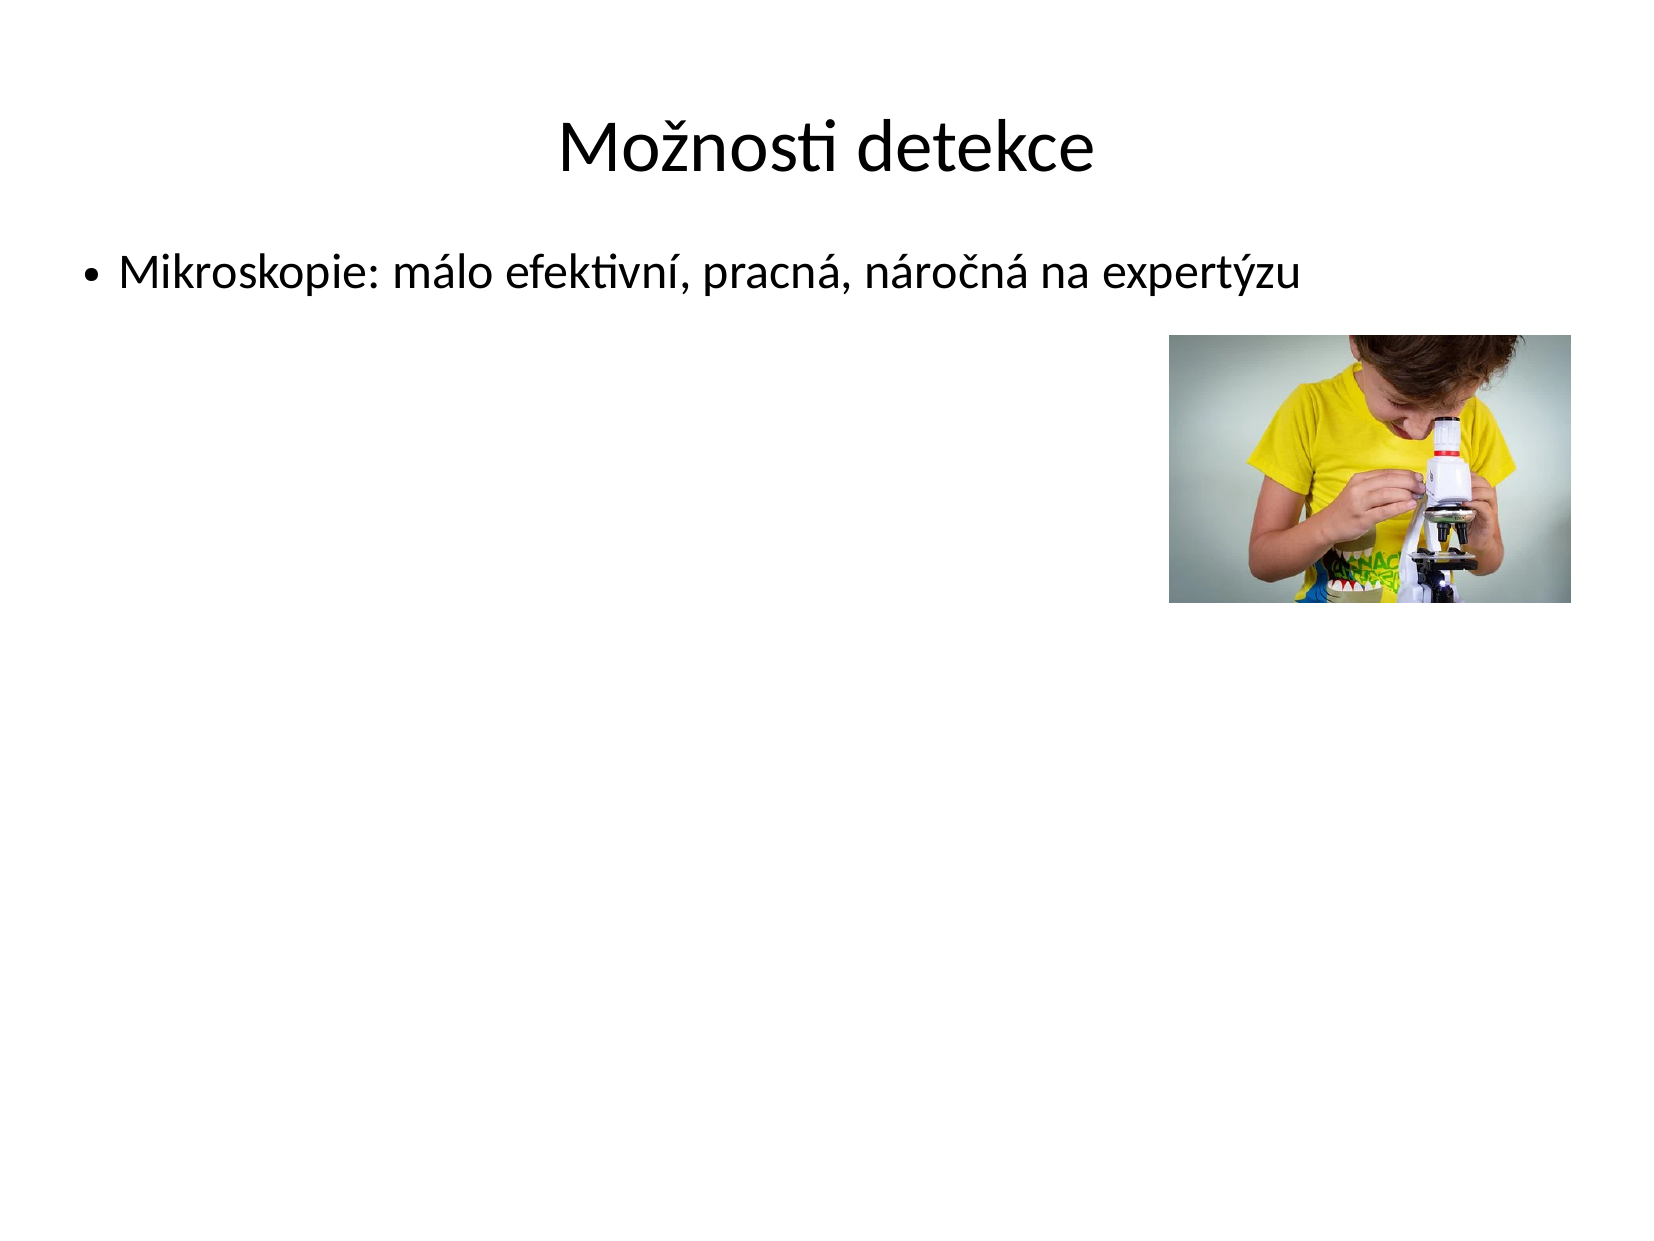

# Možnosti detekce
Mikroskopie: málo efektivní, pracná, náročná na expertýzu